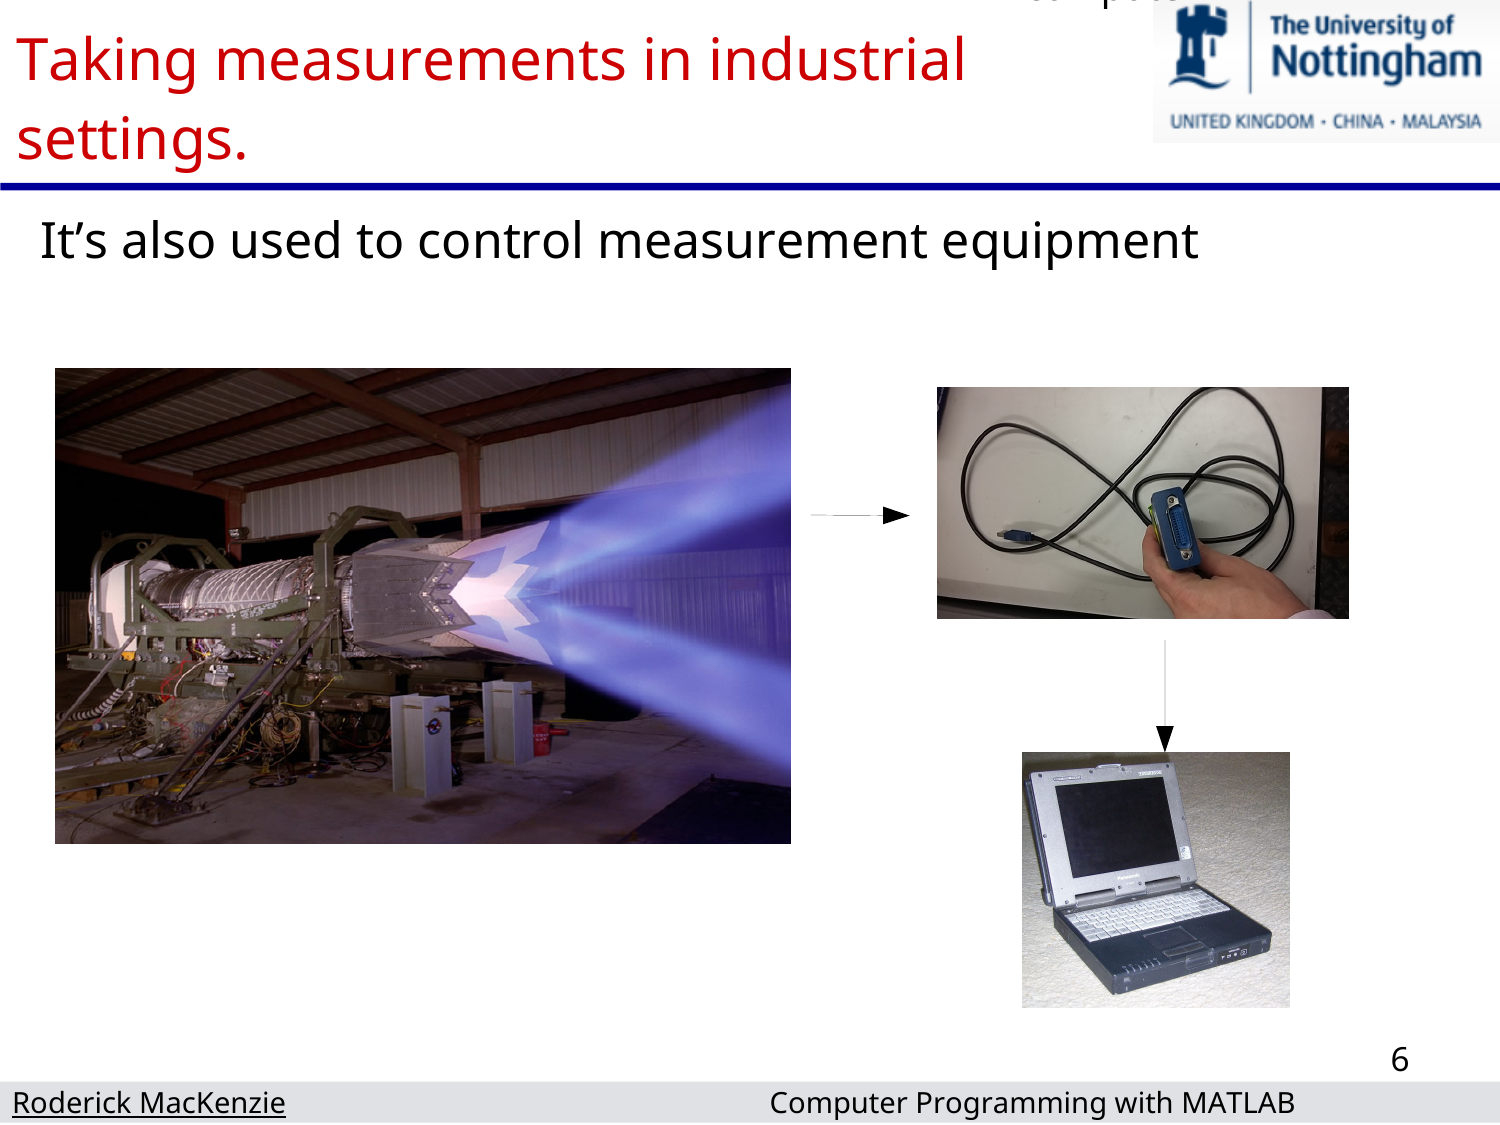

computer
# Taking measurements in industrial settings.
It’s also used to control measurement equipment